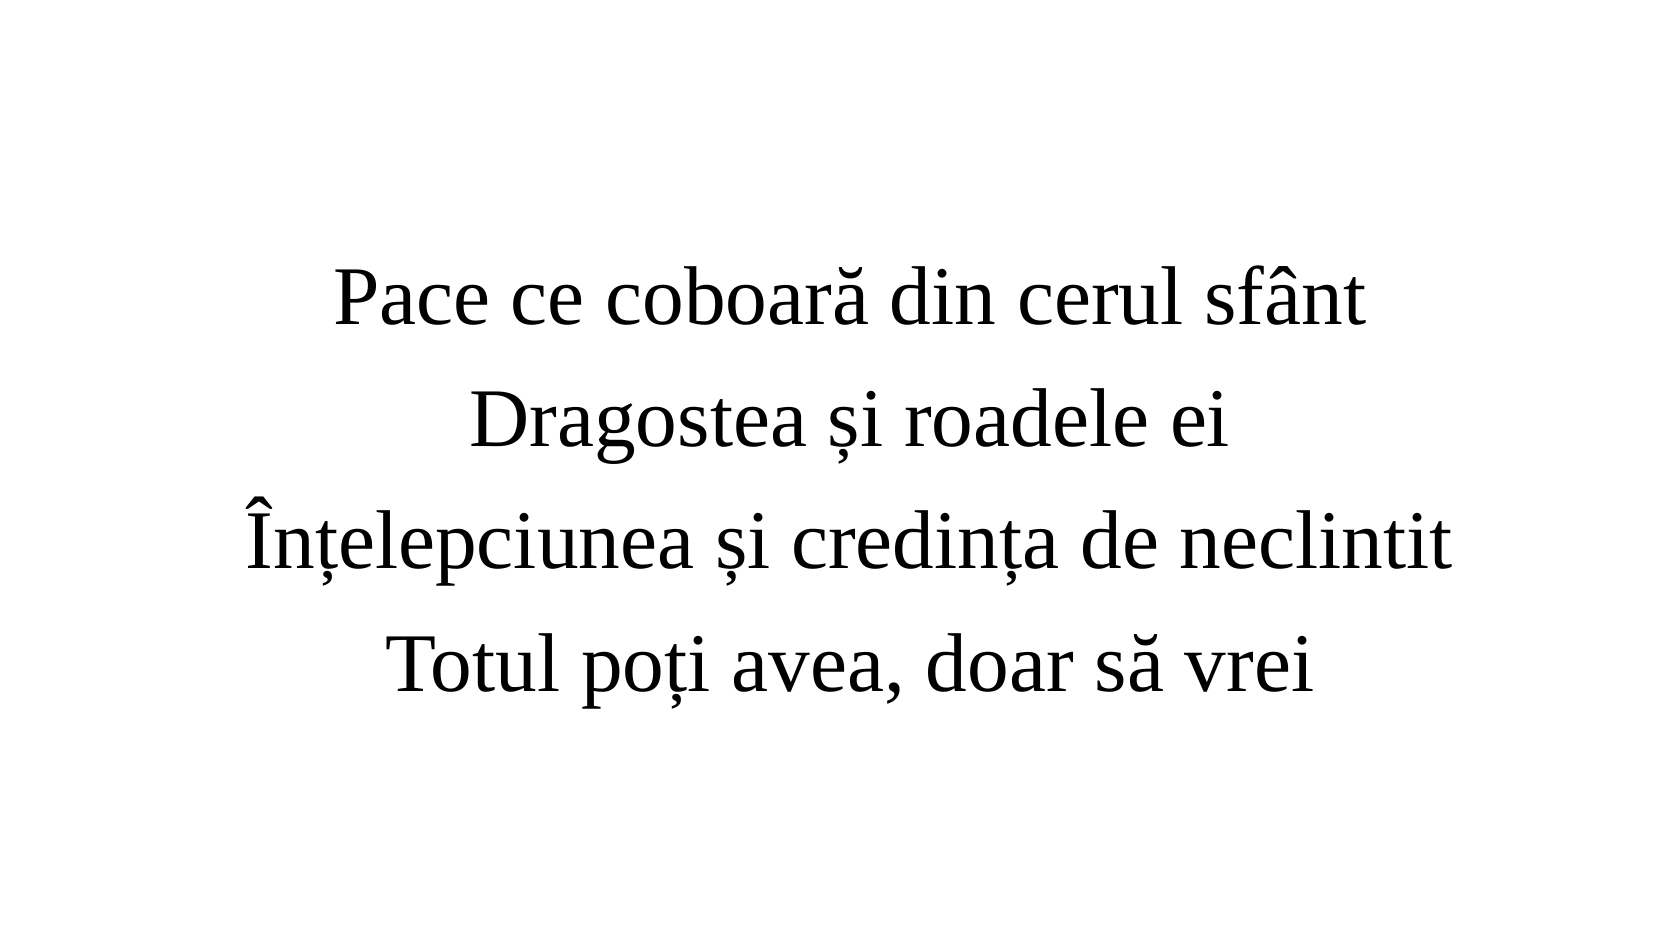

# Pace ce coboară din cerul sfânt
Dragostea și roadele ei
Înțelepciunea și credința de neclintit
Totul poți avea, doar să vrei